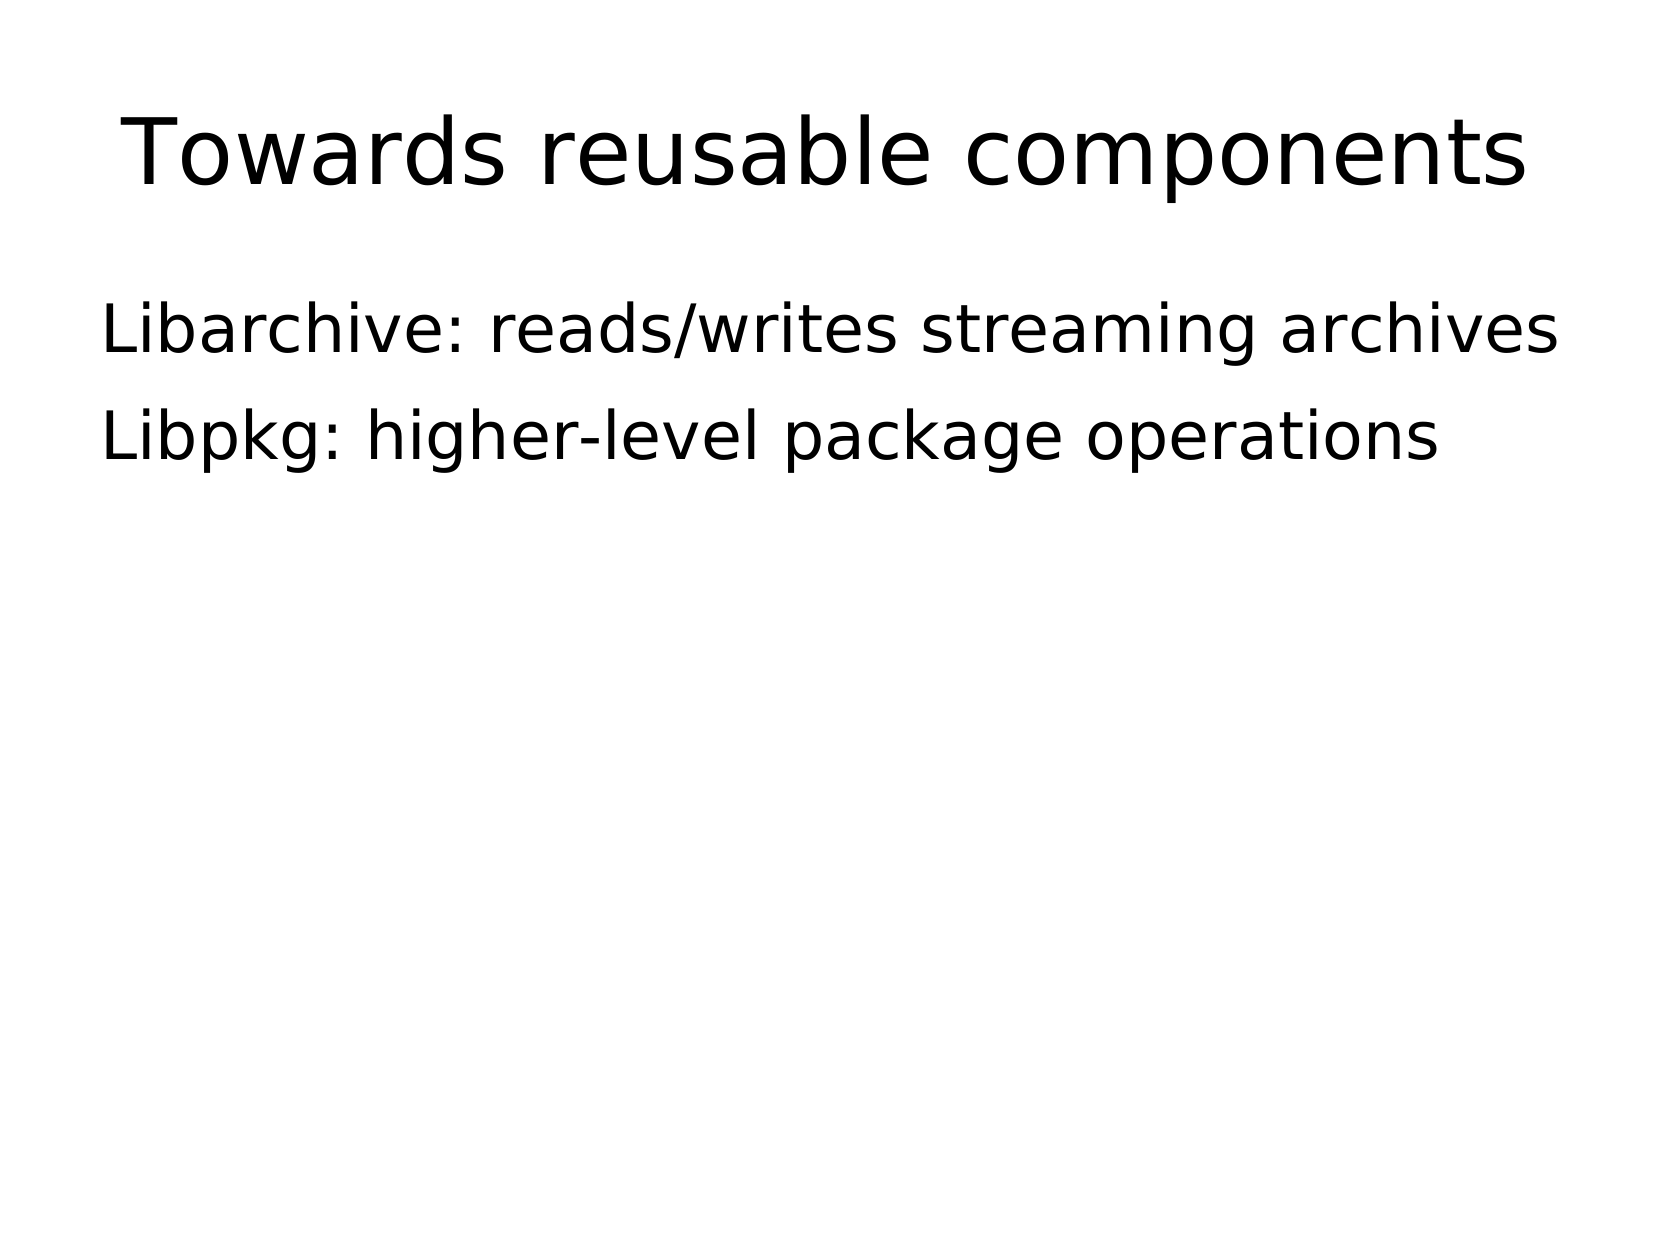

# Towards reusable components
Libarchive: reads/writes streaming archives
Libpkg: higher-level package operations